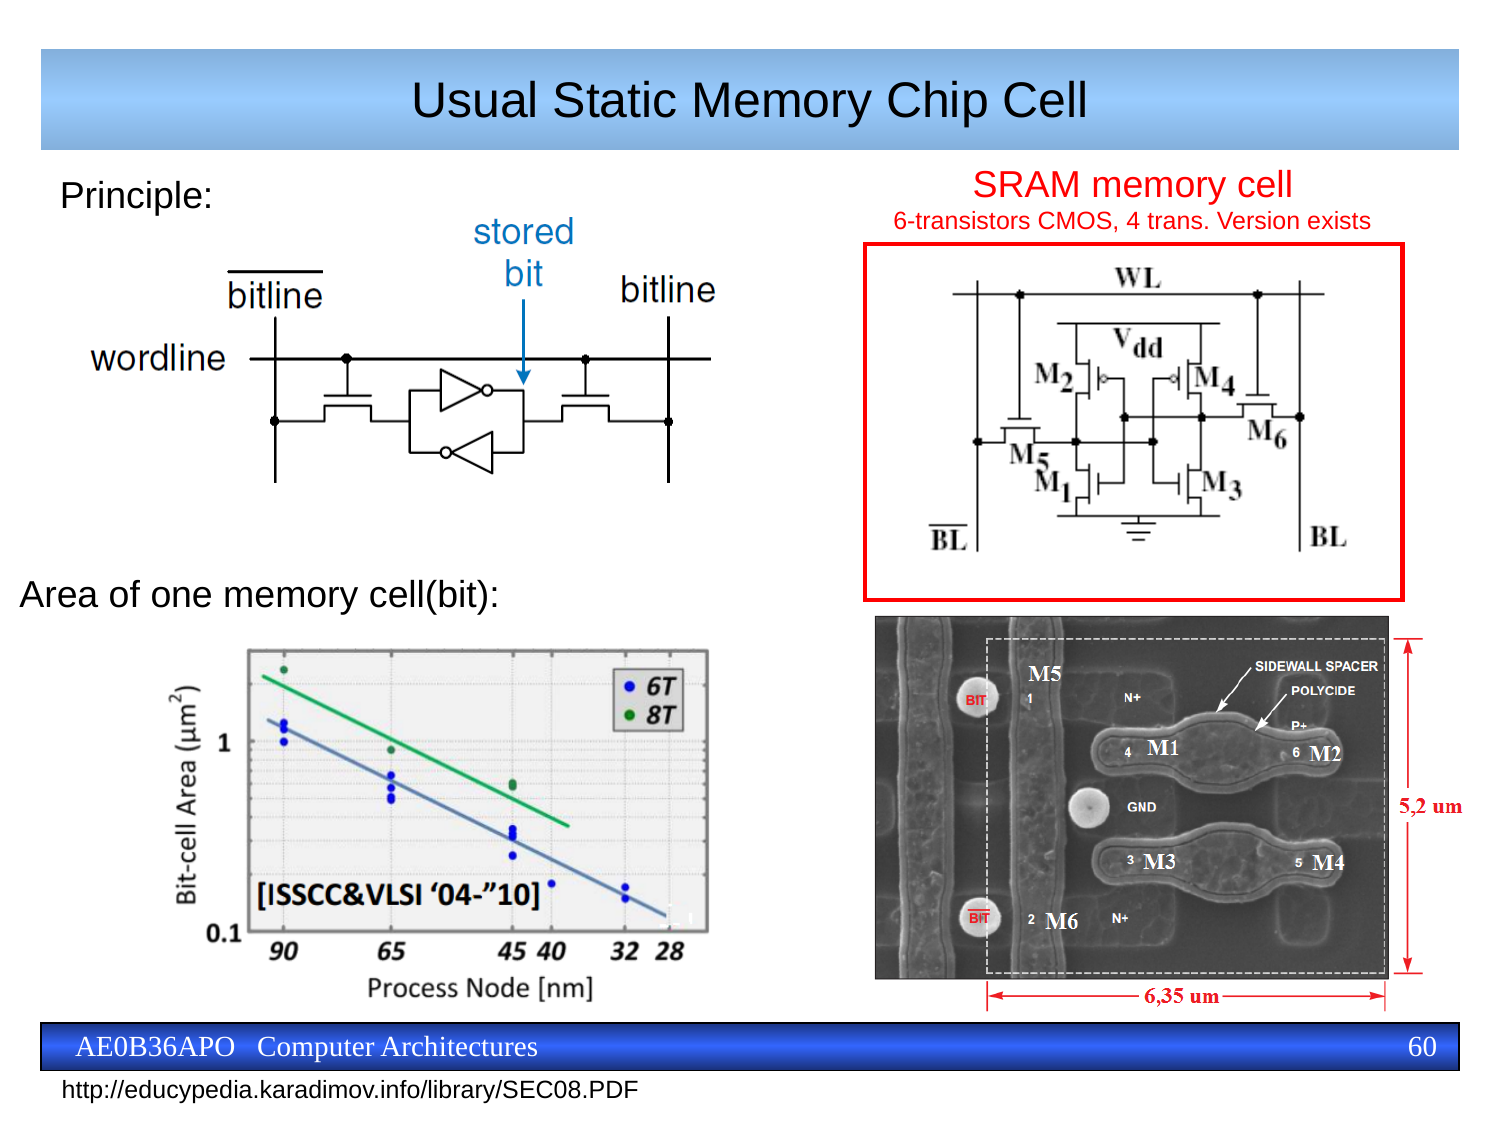

# Usual Static Memory Chip Cell
SRAM memory cell
6-transistors CMOS, 4 trans. Version exists
Principle:
Area of one memory cell(bit):
AE0B36APO Computer Architectures
60
http://educypedia.karadimov.info/library/SEC08.PDF